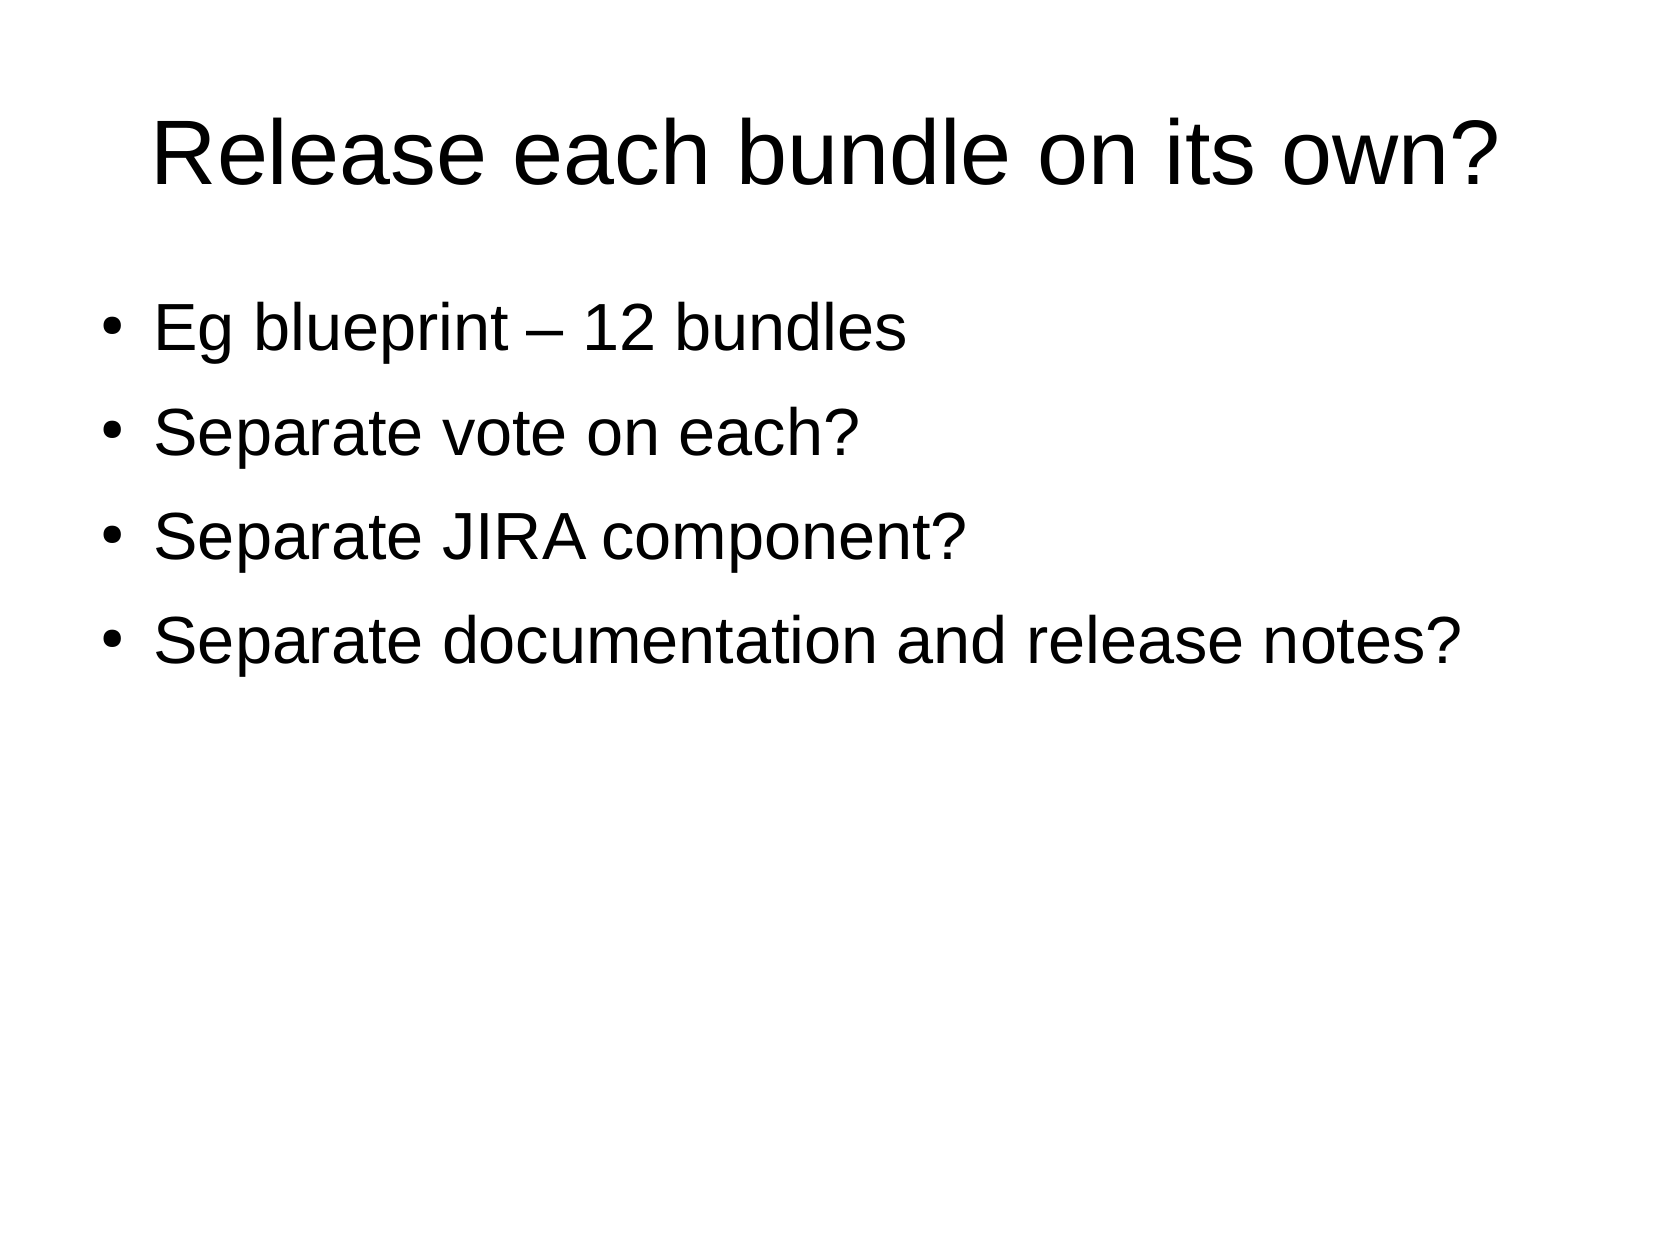

# Release each bundle on its own?
Eg blueprint – 12 bundles
Separate vote on each?
Separate JIRA component?
Separate documentation and release notes?